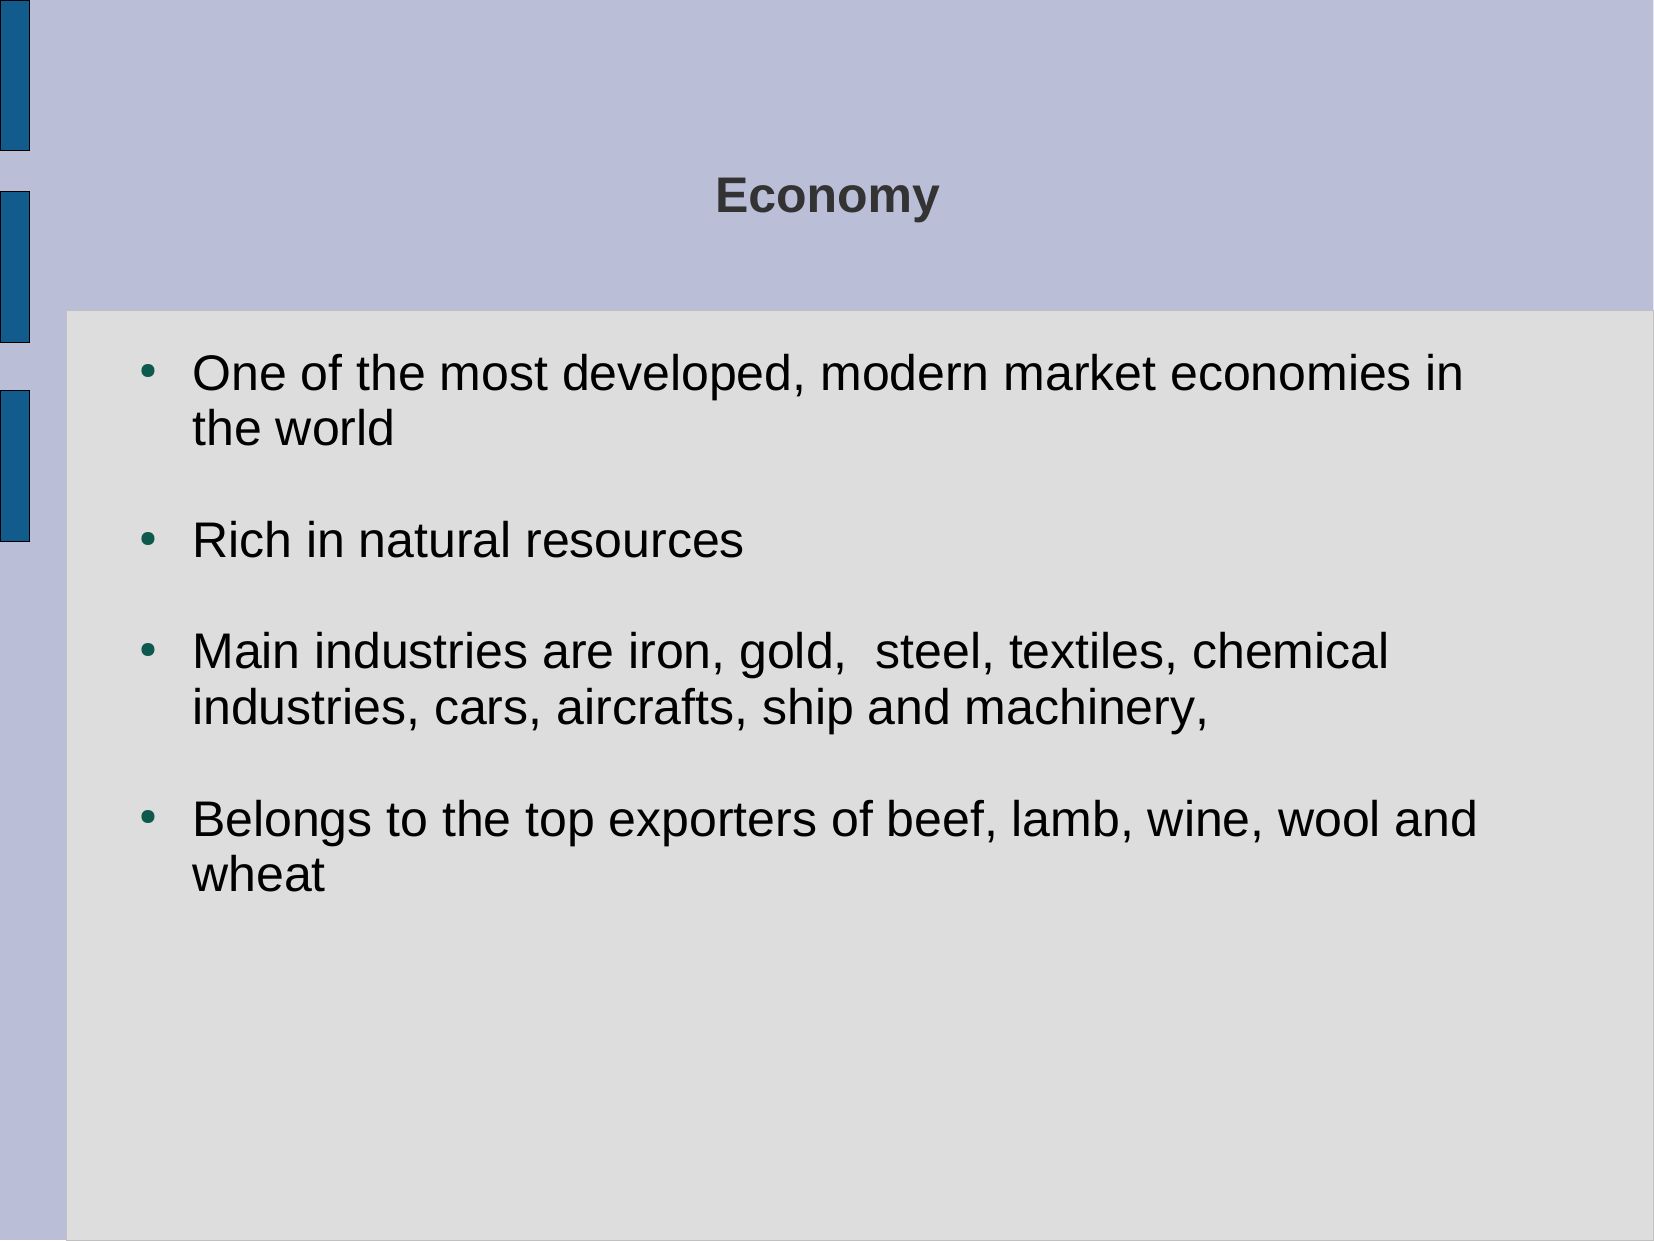

# Economy
One of the most developed, modern market economies in the world
Rich in natural resources
Main industries are iron, gold, steel, textiles, chemical industries, cars, aircrafts, ship and machinery,
Belongs to the top exporters of beef, lamb, wine, wool and wheat